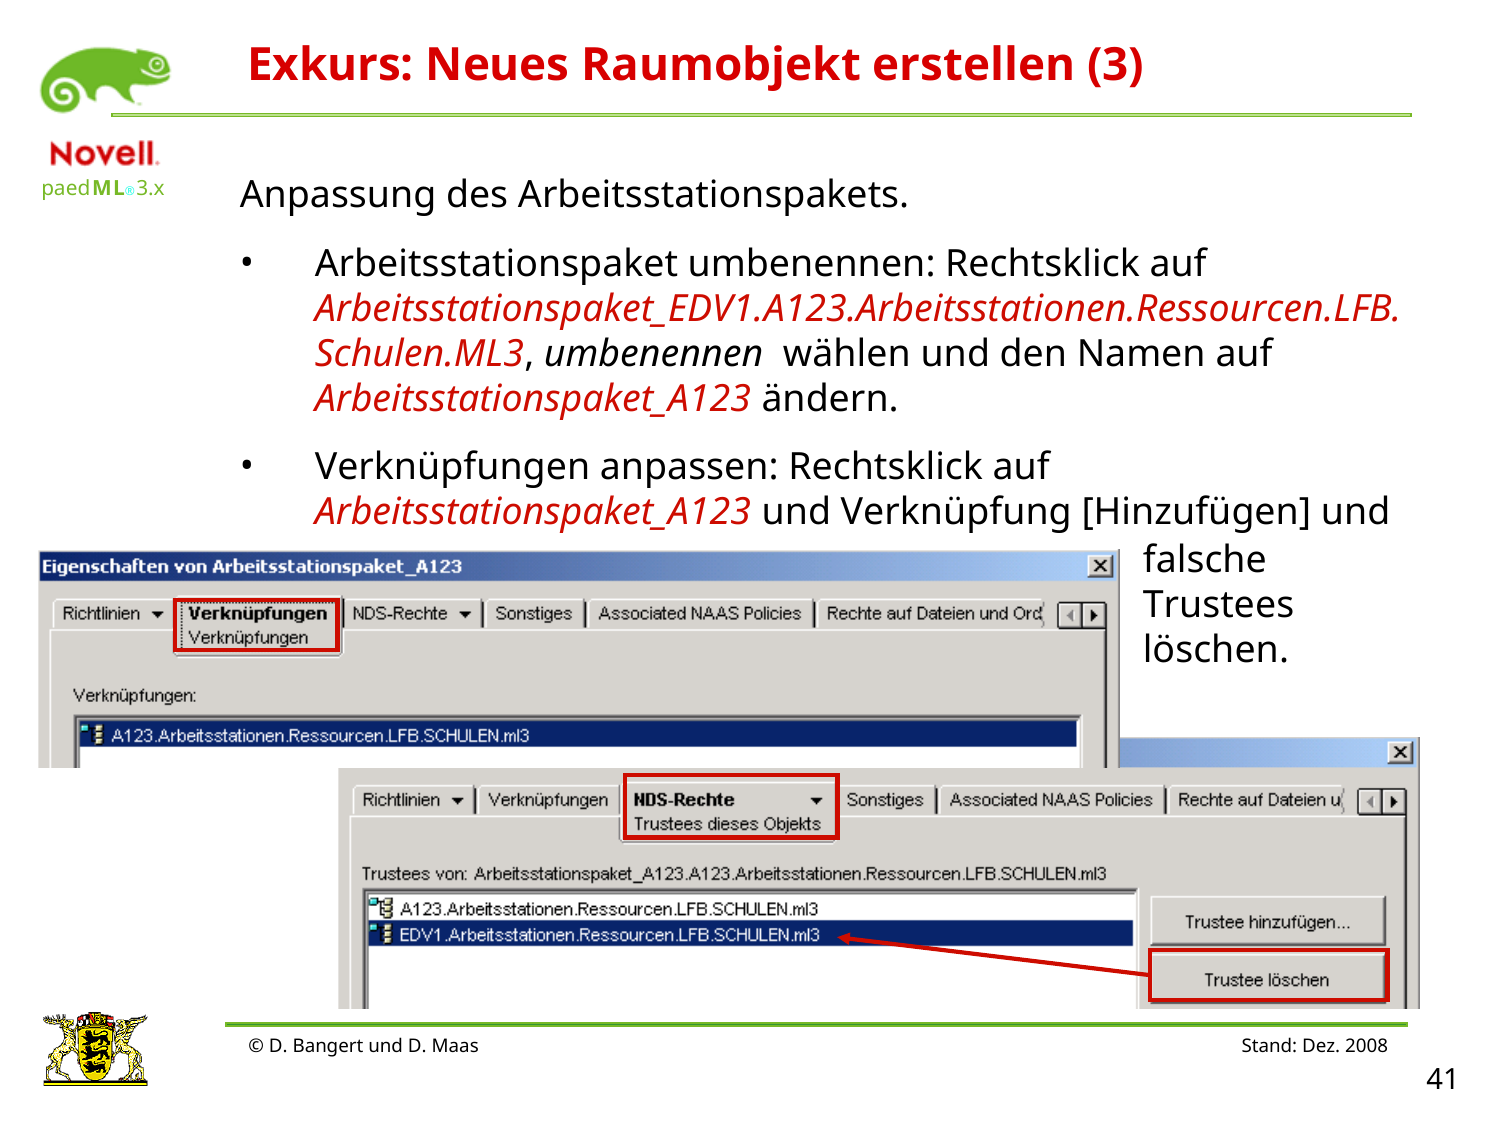

# Exkurs: Neues Raumobjekt erstellen (3)‏
Anpassung des Arbeitsstationspakets.
Arbeitsstationspaket umbenennen: Rechtsklick auf Arbeitsstationspaket_EDV1.A123.Arbeitsstationen.Ressourcen.LFB.Schulen.ML3, umbenennen wählen und den Namen auf Arbeitsstationspaket_A123 ändern.
Verknüpfungen anpassen: Rechtsklick auf Arbeitsstationspaket_A123 und Verknüpfung [Hinzufügen] und
falsche Trustees löschen.
© D. Bangert und D. Maas
Dez. 2008
41